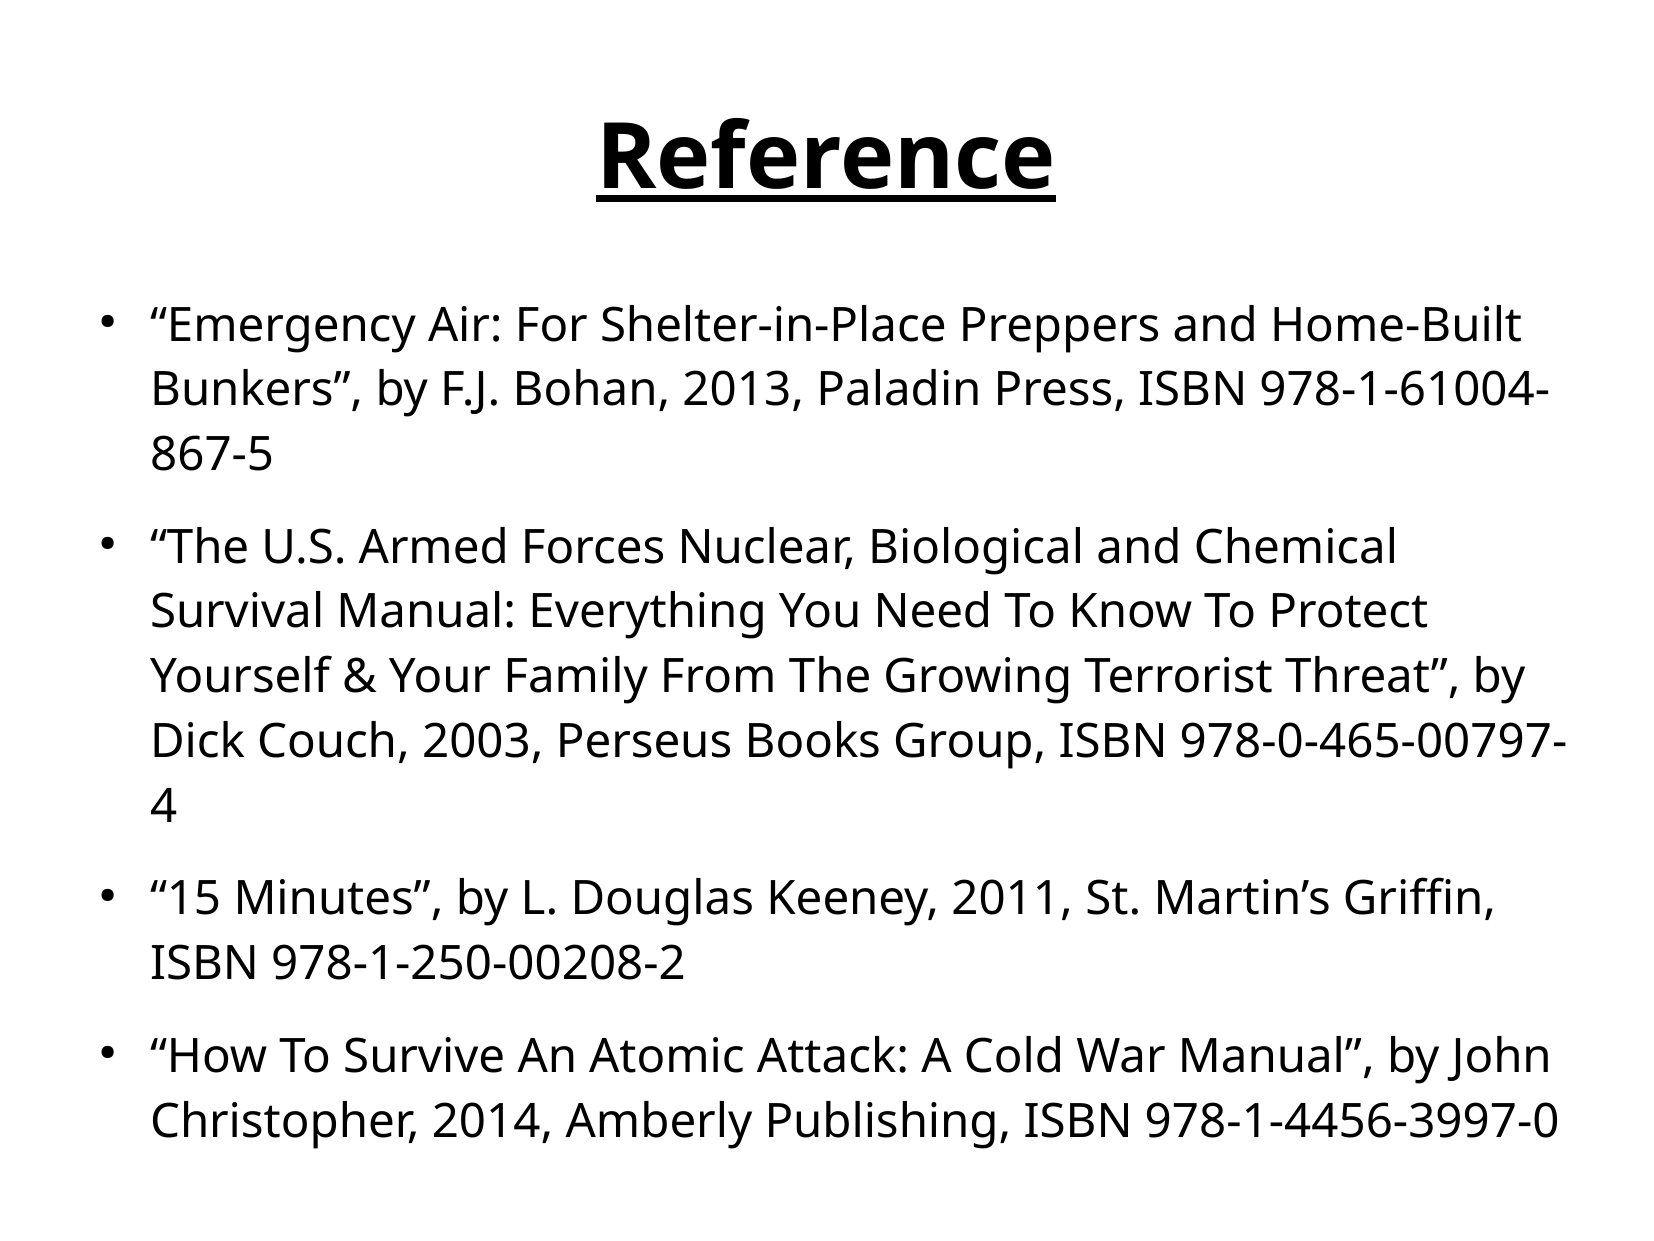

# Reference
“Emergency Air: For Shelter-in-Place Preppers and Home-Built Bunkers”, by F.J. Bohan, 2013, Paladin Press, ISBN 978-1-61004-867-5
“The U.S. Armed Forces Nuclear, Biological and Chemical Survival Manual: Everything You Need To Know To Protect Yourself & Your Family From The Growing Terrorist Threat”, by Dick Couch, 2003, Perseus Books Group, ISBN 978-0-465-00797-4
“15 Minutes”, by L. Douglas Keeney, 2011, St. Martin’s Griffin, ISBN 978-1-250-00208-2
“How To Survive An Atomic Attack: A Cold War Manual”, by John Christopher, 2014, Amberly Publishing, ISBN 978-1-4456-3997-0